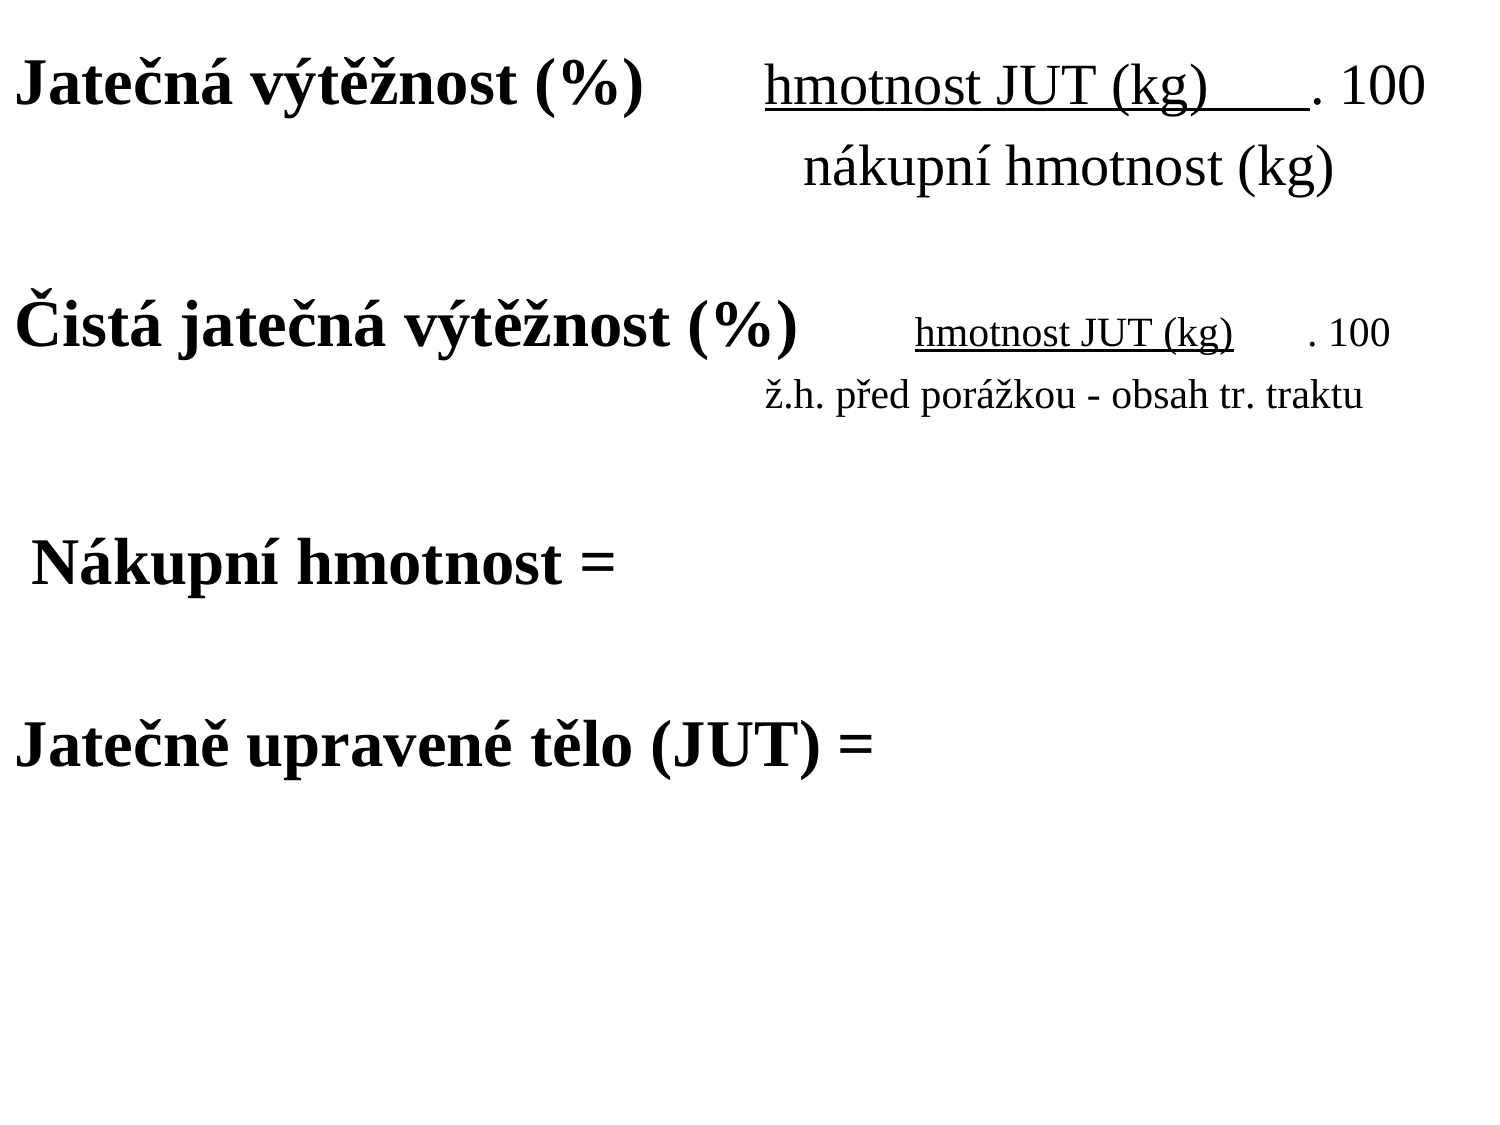

# Jatečná výtěžnost (%)	hmotnost JUT (kg) . 100
					 nákupní hmotnost (kg)
Čistá jatečná výtěžnost (%)	hmotnost JUT (kg) . 100
						ž.h. před porážkou - obsah tr. traktu
 Nákupní hmotnost =
Jatečně upravené tělo (JUT) =